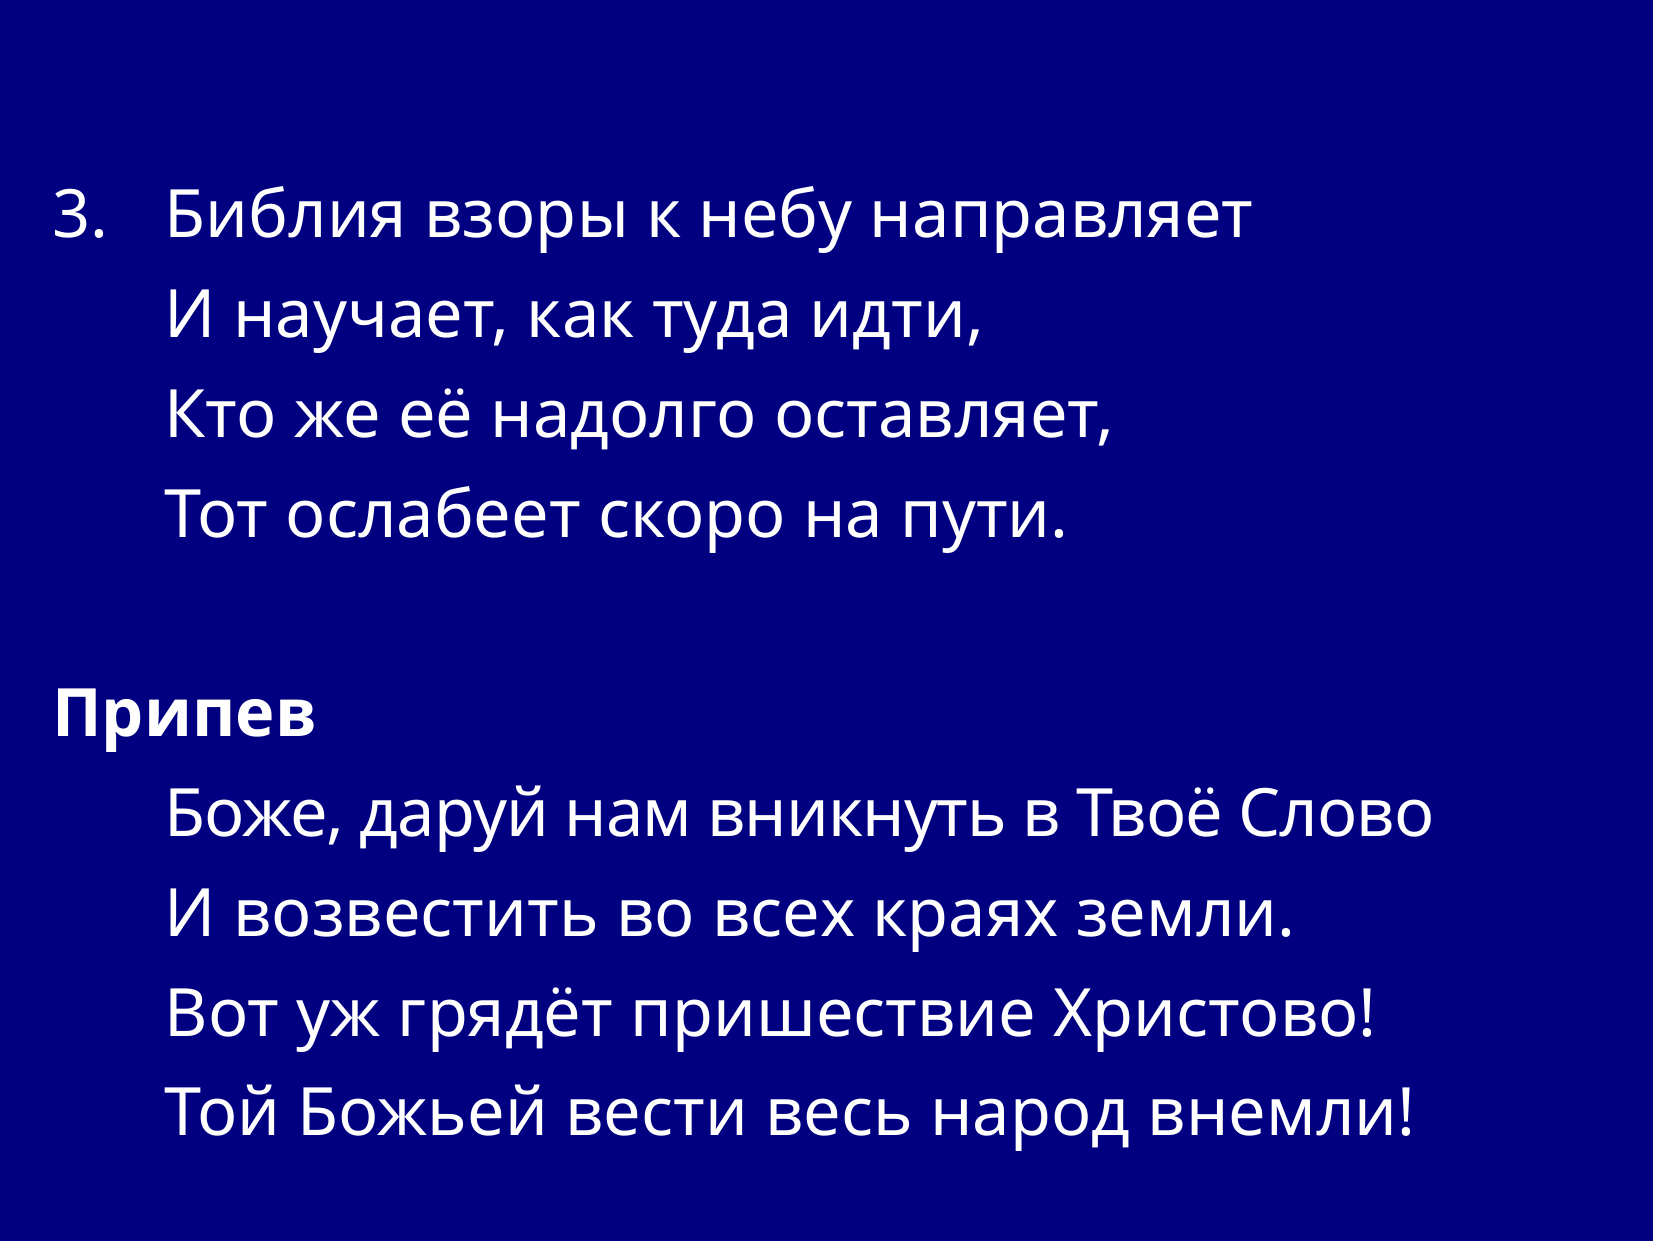

3.	Библия взоры к небу направляет
	И научает, как туда идти,
	Кто же её надолго оставляет,
	Тот ослабеет скоро на пути.
Припев
	Боже, даруй нам вникнуть в Твоё Слово
	И возвестить во всех краях земли.
	Вот уж грядёт пришествие Христово!
	Той Божьей вести весь народ внемли!